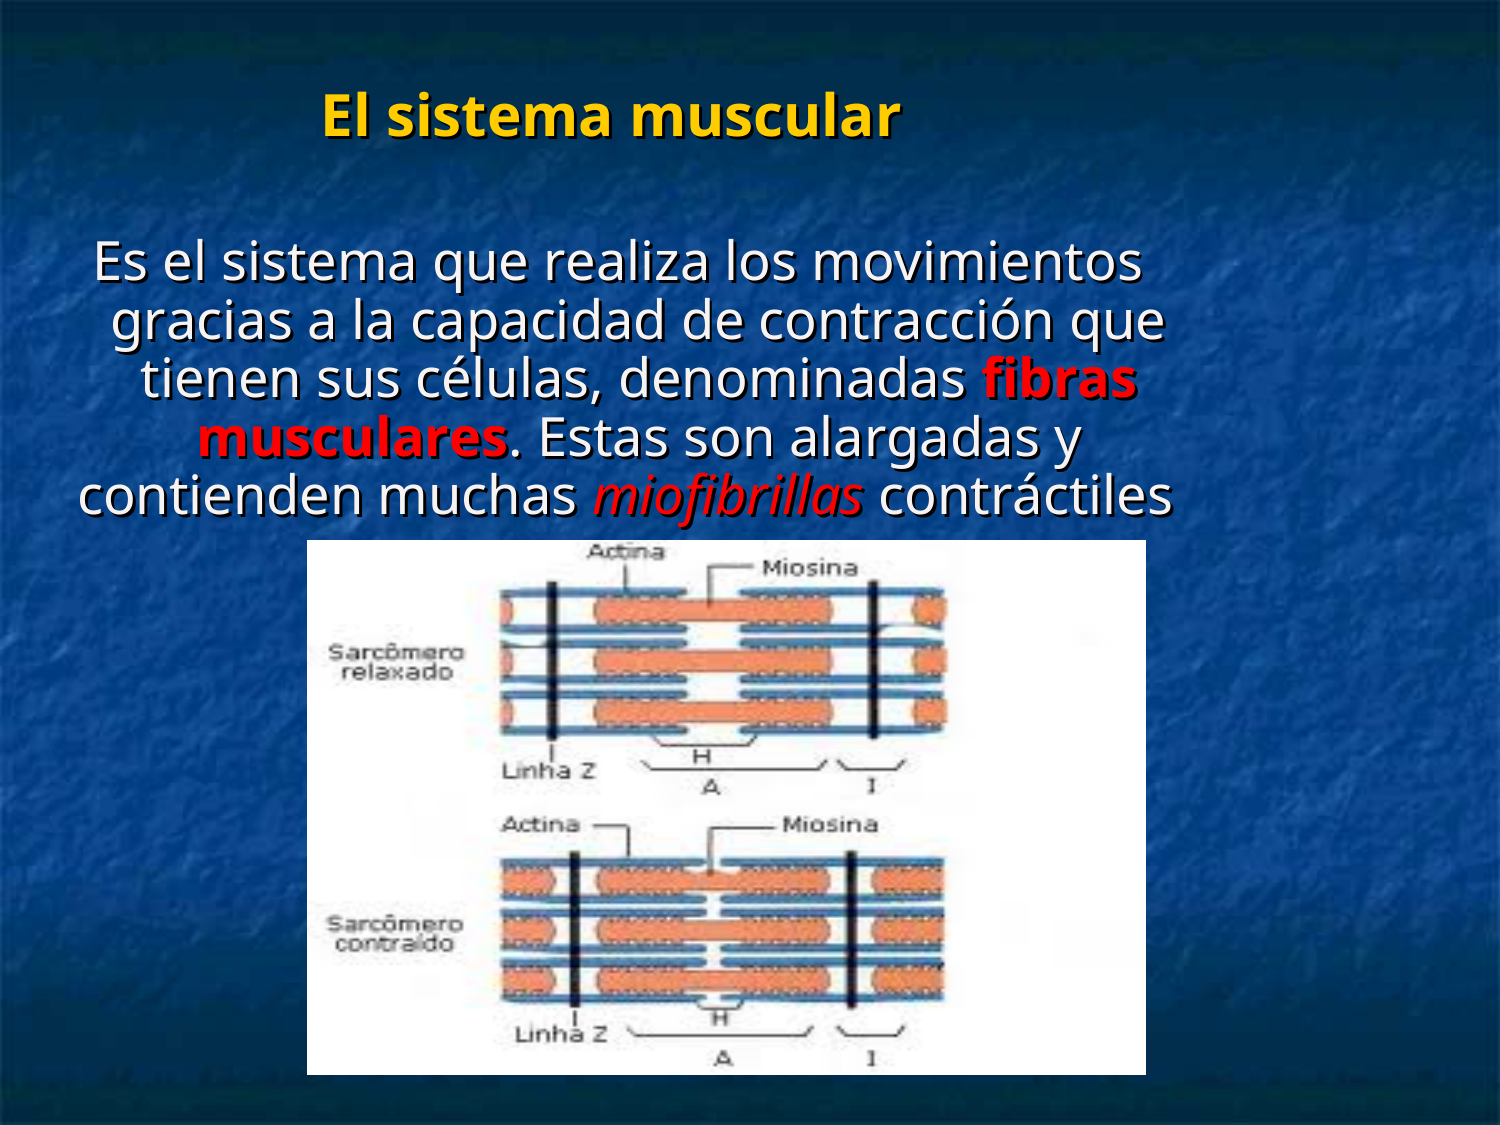

# El sistema muscular
 Es el sistema que realiza los movimientos gracias a la capacidad de contracción que tienen sus células, denominadas fibras musculares. Estas son alargadas y contienden muchas miofibrillas contráctiles